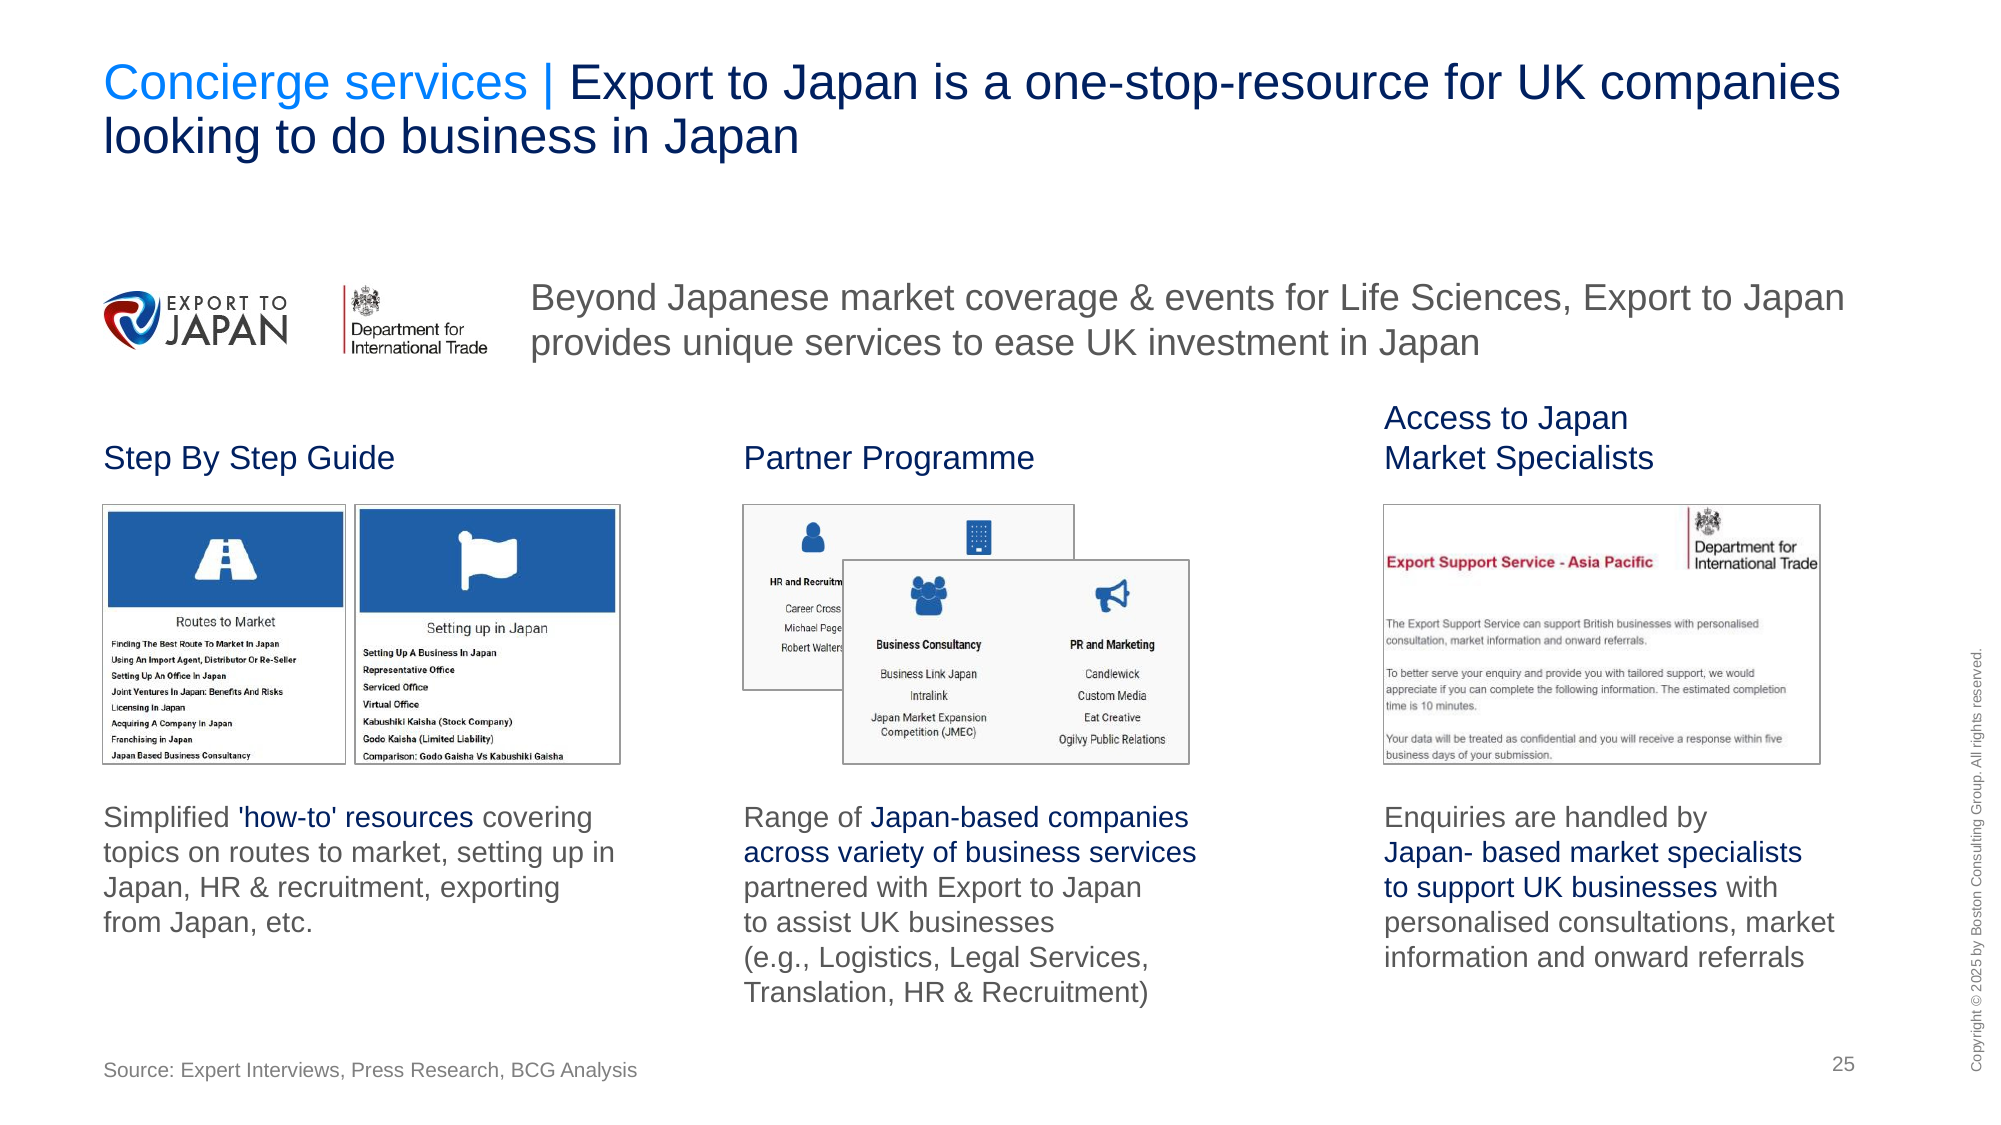

# Concierge services | Export to Japan is a one-stop-resource for UK companies looking to do business in Japan
Beyond Japanese market coverage & events for Life Sciences, Export to Japan provides unique services to ease UK investment in Japan
Step By Step Guide
Partner Programme
Access to Japan
Market Specialists
Simplified 'how-to' resources covering topics on routes to market, setting up in Japan, HR & recruitment, exporting from Japan, etc.
Range of Japan-based companies across variety of business services partnered with Export to Japan
to assist UK businesses
(e.g., Logistics, Legal Services, Translation, HR & Recruitment)
Enquiries are handled by
Japan- based market specialists
to support UK businesses with personalised consultations, market information and onward referrals
Source: Expert Interviews, Press Research, BCG Analysis